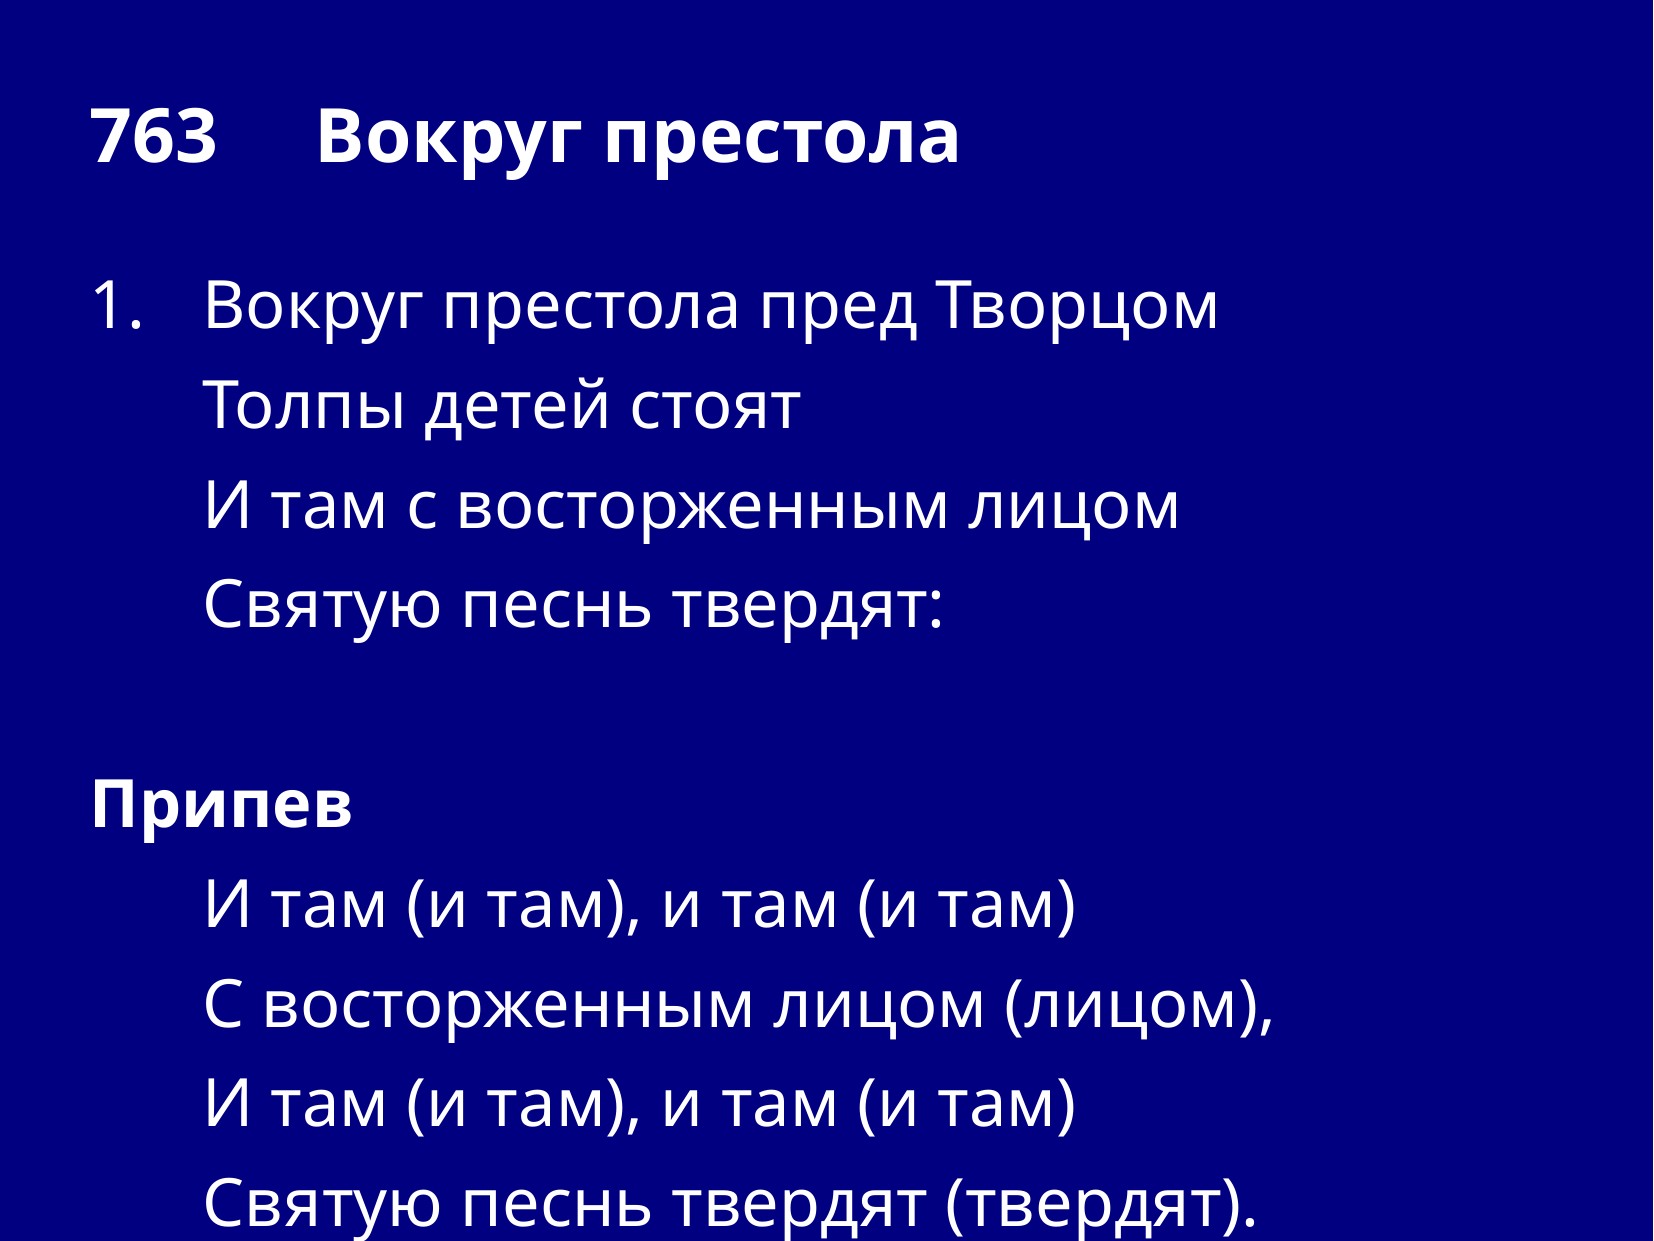

763	Вокруг престола
1.	Вокруг престола пред Творцом
	Толпы детей стоят
	И там с восторженным лицом
	Святую песнь твердят:
Припев
	И там (и там), и там (и там)
	С восторженным лицом (лицом),
	И там (и там), и там (и там)
	Святую песнь твердят (твердят).